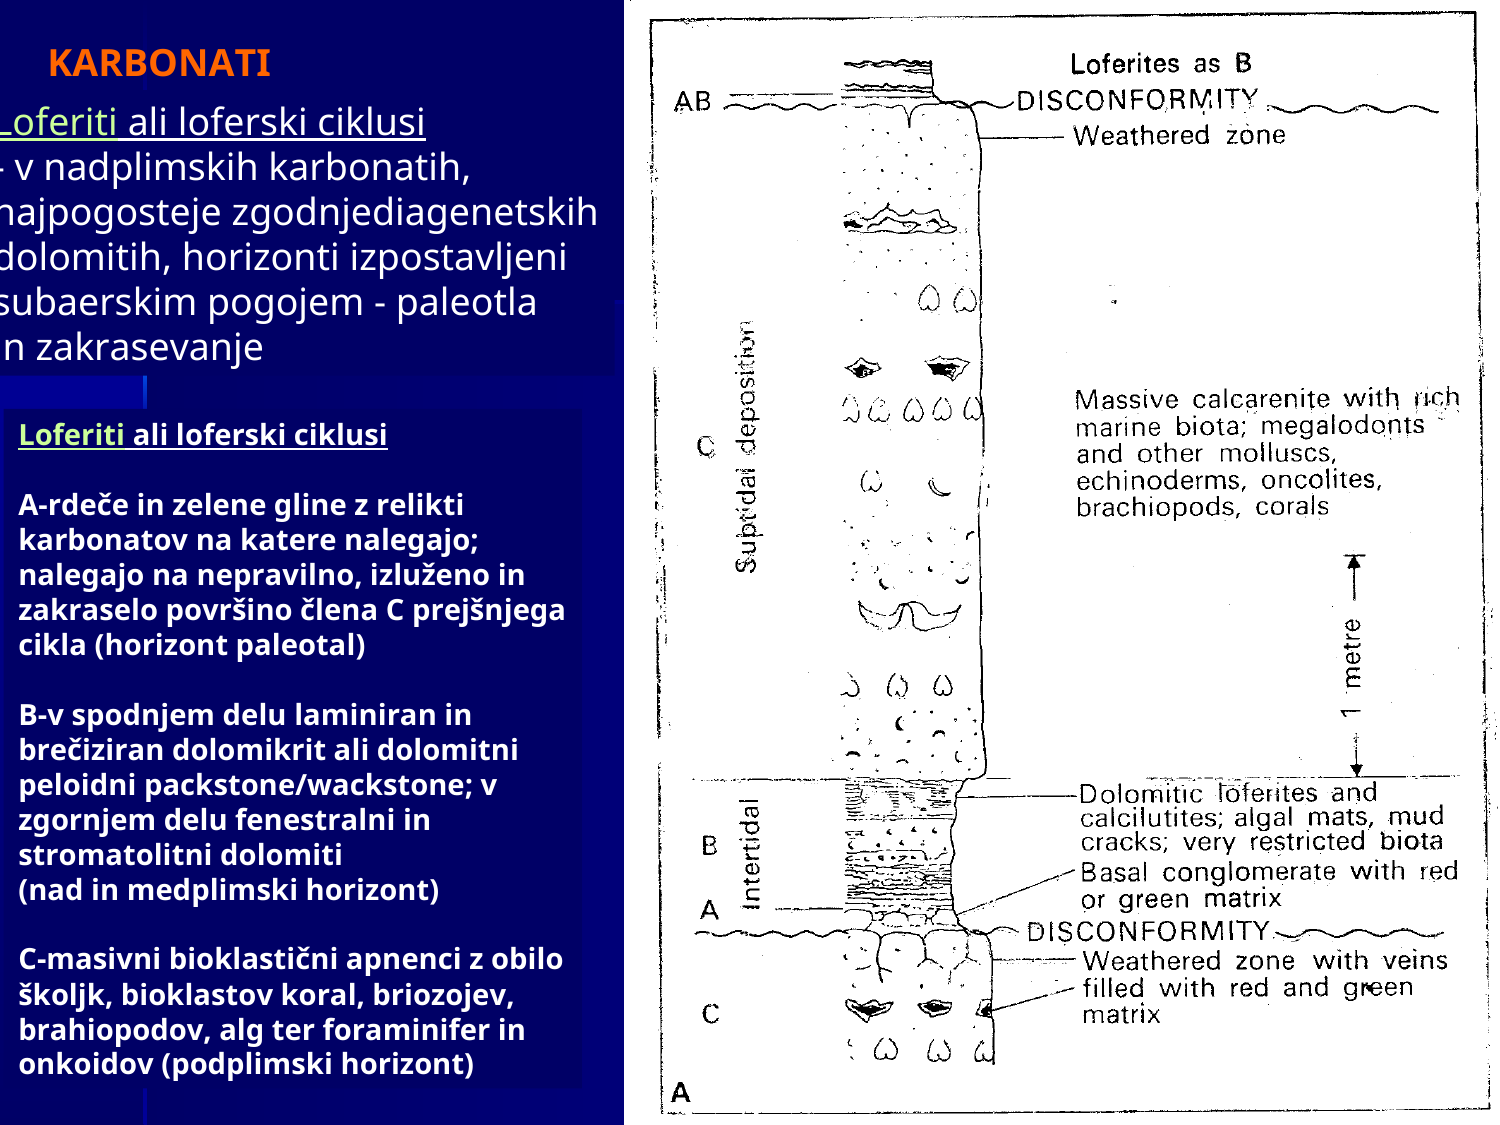

KARBONATI
Loferiti ali loferski ciklusi
- v nadplimskih karbonatih,
najpogosteje zgodnjediagenetskih
dolomitih, horizonti izpostavljeni
subaerskim pogojem - paleotla
in zakrasevanje
Loferiti ali loferski ciklusi
A-rdeče in zelene gline z relikti
karbonatov na katere nalegajo;
nalegajo na nepravilno, izluženo in
zakraselo površino člena C prejšnjega
cikla (horizont paleotal)
B-v spodnjem delu laminiran in
brečiziran dolomikrit ali dolomitni
peloidni packstone/wackstone; v
zgornjem delu fenestralni in
stromatolitni dolomiti
(nad in medplimski horizont)
C-masivni bioklastični apnenci z obilo
školjk, bioklastov koral, briozojev,
brahiopodov, alg ter foraminifer in
onkoidov (podplimski horizont)